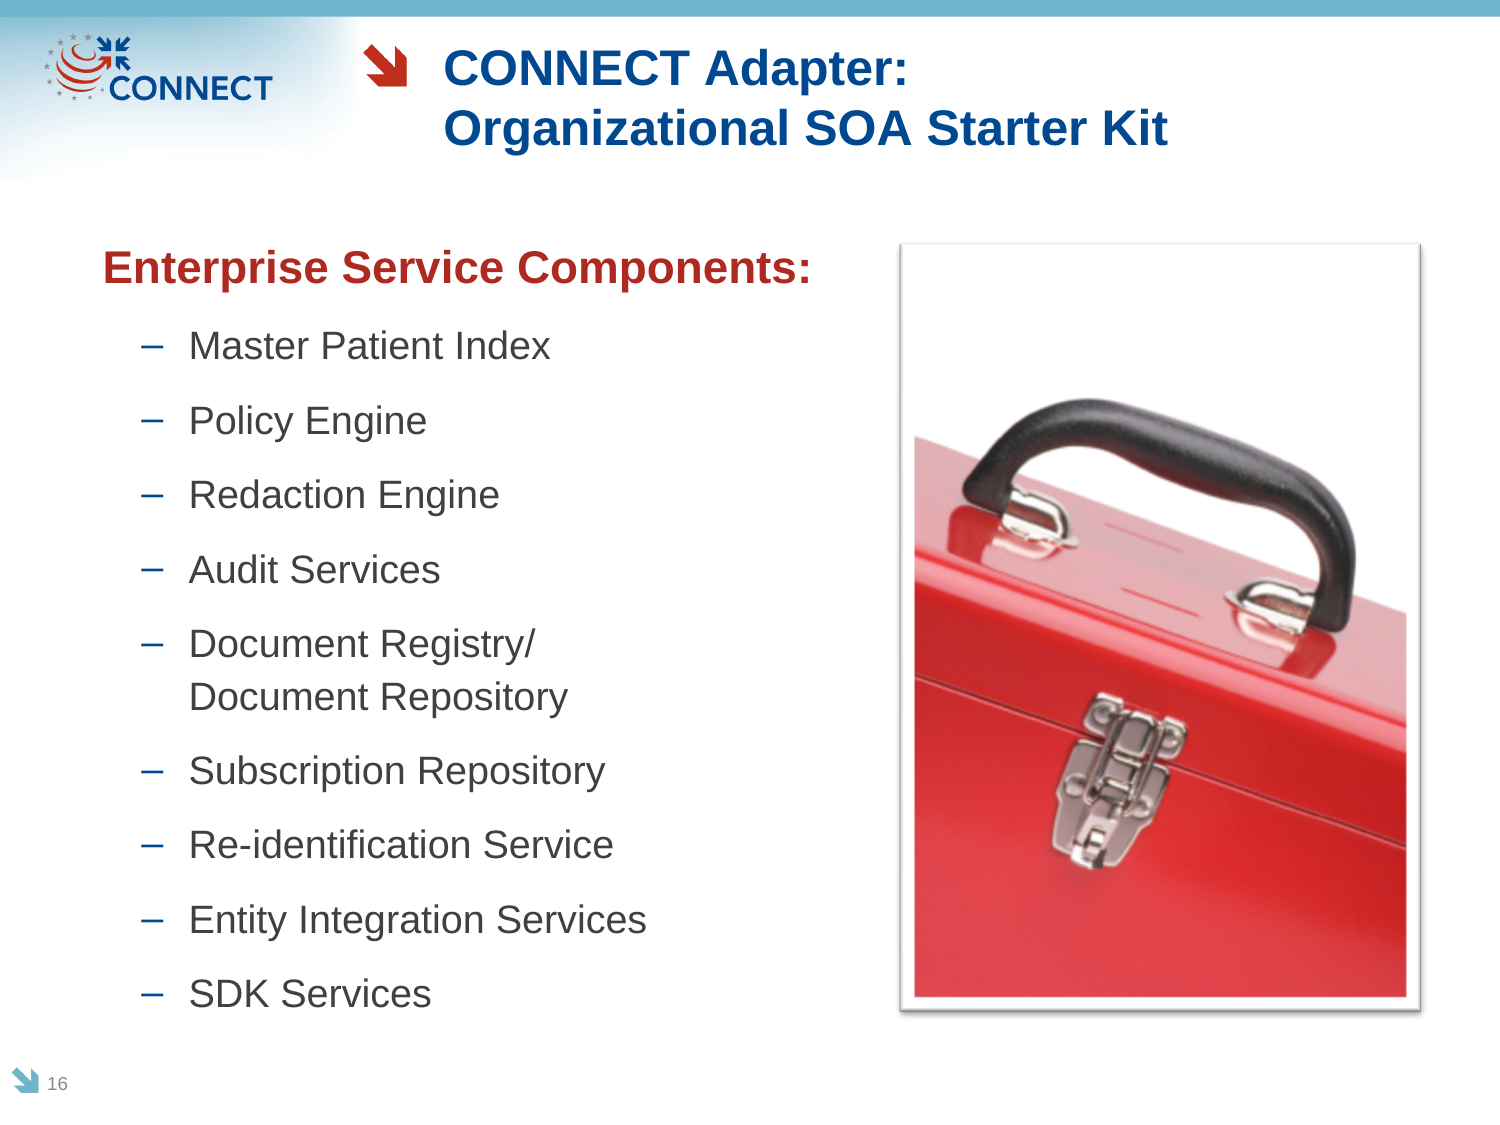

# CONNECT Adapter: Organizational SOA Starter Kit
Enterprise Service Components:
Master Patient Index
Policy Engine
Redaction Engine
Audit Services
Document Registry/
Document Repository
Subscription Repository
Re-identification Service
Entity Integration Services
SDK Services